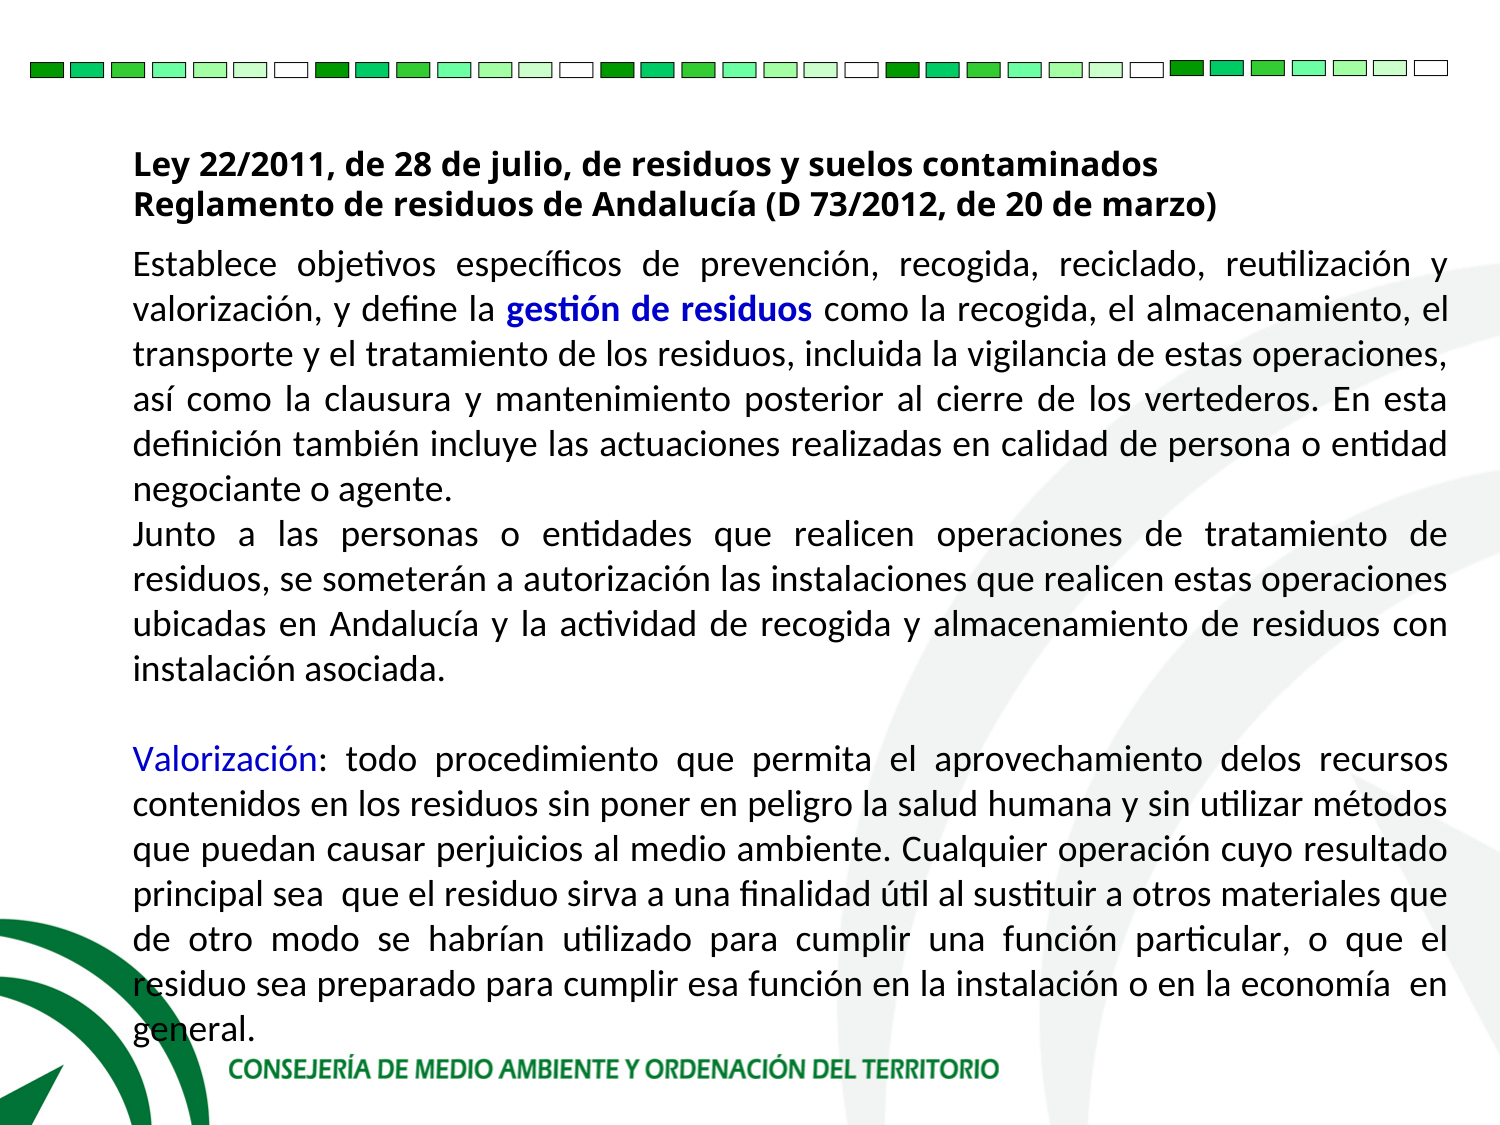

Ley 22/2011, de 28 de julio, de residuos y suelos contaminados
Reglamento de residuos de Andalucía (D 73/2012, de 20 de marzo)
Establece objetivos específicos de prevención, recogida, reciclado, reutilización y valorización, y define la gestión de residuos como la recogida, el almacenamiento, el transporte y el tratamiento de los residuos, incluida la vigilancia de estas operaciones, así como la clausura y mantenimiento posterior al cierre de los vertederos. En esta definición también incluye las actuaciones realizadas en calidad de persona o entidad negociante o agente.
Junto a las personas o entidades que realicen operaciones de tratamiento de residuos, se someterán a autorización las instalaciones que realicen estas operaciones ubicadas en Andalucía y la actividad de recogida y almacenamiento de residuos con instalación asociada.
Valorización: todo procedimiento que permita el aprovechamiento delos recursos contenidos en los residuos sin poner en peligro la salud humana y sin utilizar métodos que puedan causar perjuicios al medio ambiente. Cualquier operación cuyo resultado principal sea que el residuo sirva a una finalidad útil al sustituir a otros materiales que de otro modo se habrían utilizado para cumplir una función particular, o que el residuo sea preparado para cumplir esa función en la instalación o en la economía en general.